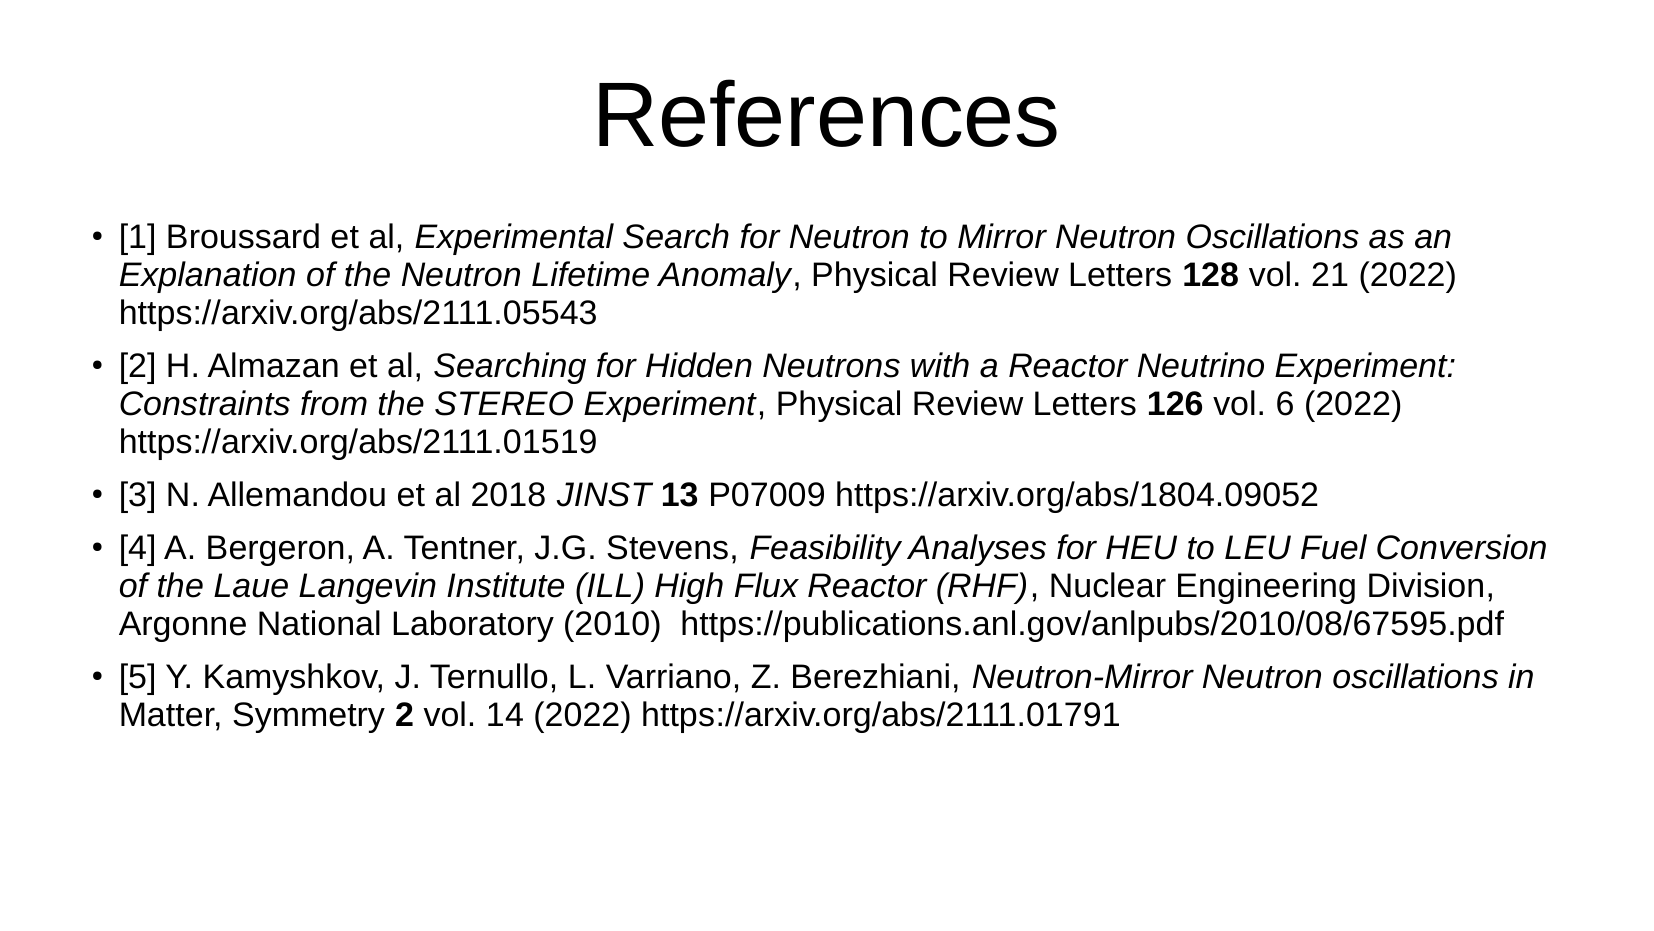

References
# [1] Broussard et al, Experimental Search for Neutron to Mirror Neutron Oscillations as an Explanation of the Neutron Lifetime Anomaly, Physical Review Letters 128 vol. 21 (2022) https://arxiv.org/abs/2111.05543
[2] H. Almazan et al, Searching for Hidden Neutrons with a Reactor Neutrino Experiment: Constraints from the STEREO Experiment, Physical Review Letters 126 vol. 6 (2022) https://arxiv.org/abs/2111.01519
[3] N. Allemandou et al 2018 JINST 13 P07009 https://arxiv.org/abs/1804.09052
[4] A. Bergeron, A. Tentner, J.G. Stevens, Feasibility Analyses for HEU to LEU Fuel Conversion of the Laue Langevin Institute (ILL) High Flux Reactor (RHF), Nuclear Engineering Division, Argonne National Laboratory (2010) https://publications.anl.gov/anlpubs/2010/08/67595.pdf
[5] Y. Kamyshkov, J. Ternullo, L. Varriano, Z. Berezhiani, Neutron-Mirror Neutron oscillations in Matter, Symmetry 2 vol. 14 (2022) https://arxiv.org/abs/2111.01791